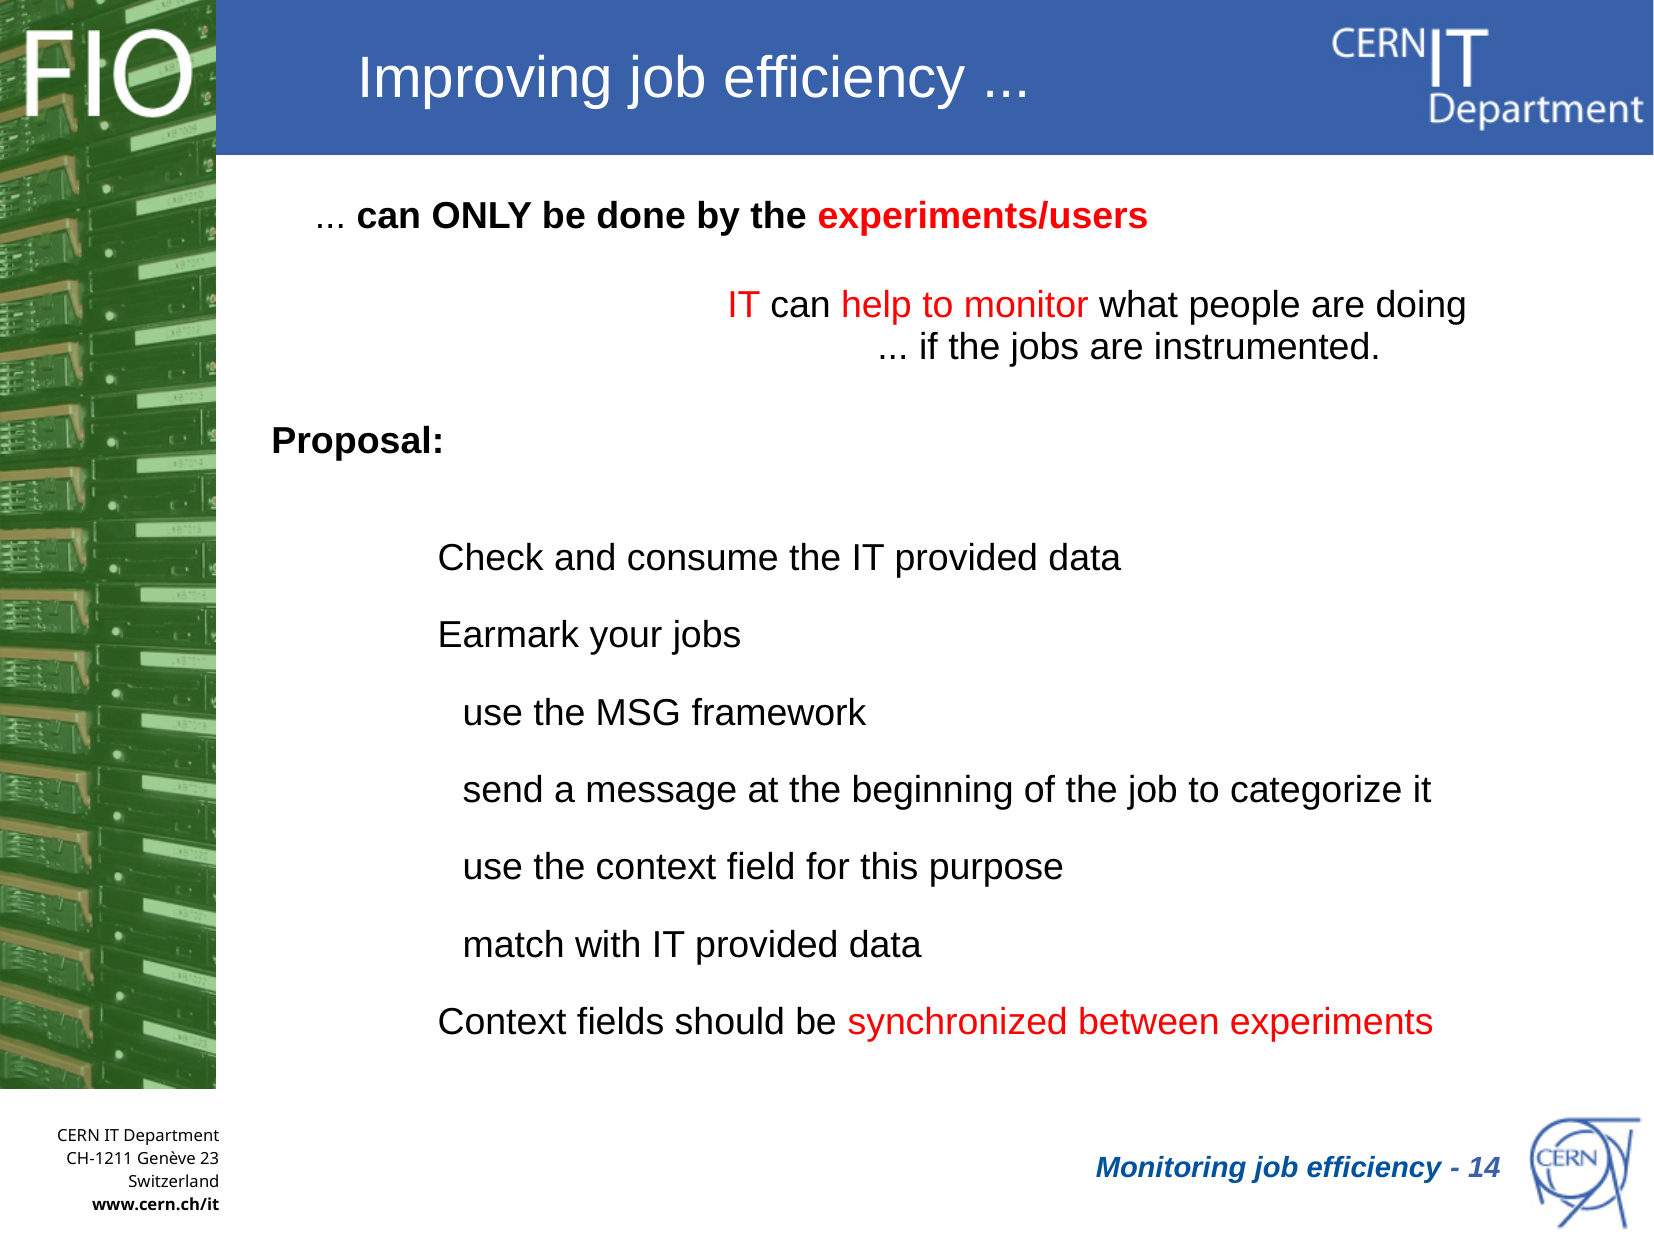

Improving job efficiency ...
... can ONLY be done by the experiments/users
IT can help to monitor what people are doing
		... if the jobs are instrumented.
Proposal:
 Check and consume the IT provided data
 Earmark your jobs
use the MSG framework
send a message at the beginning of the job to categorize it
use the context field for this purpose
match with IT provided data
 Context fields should be synchronized between experiments